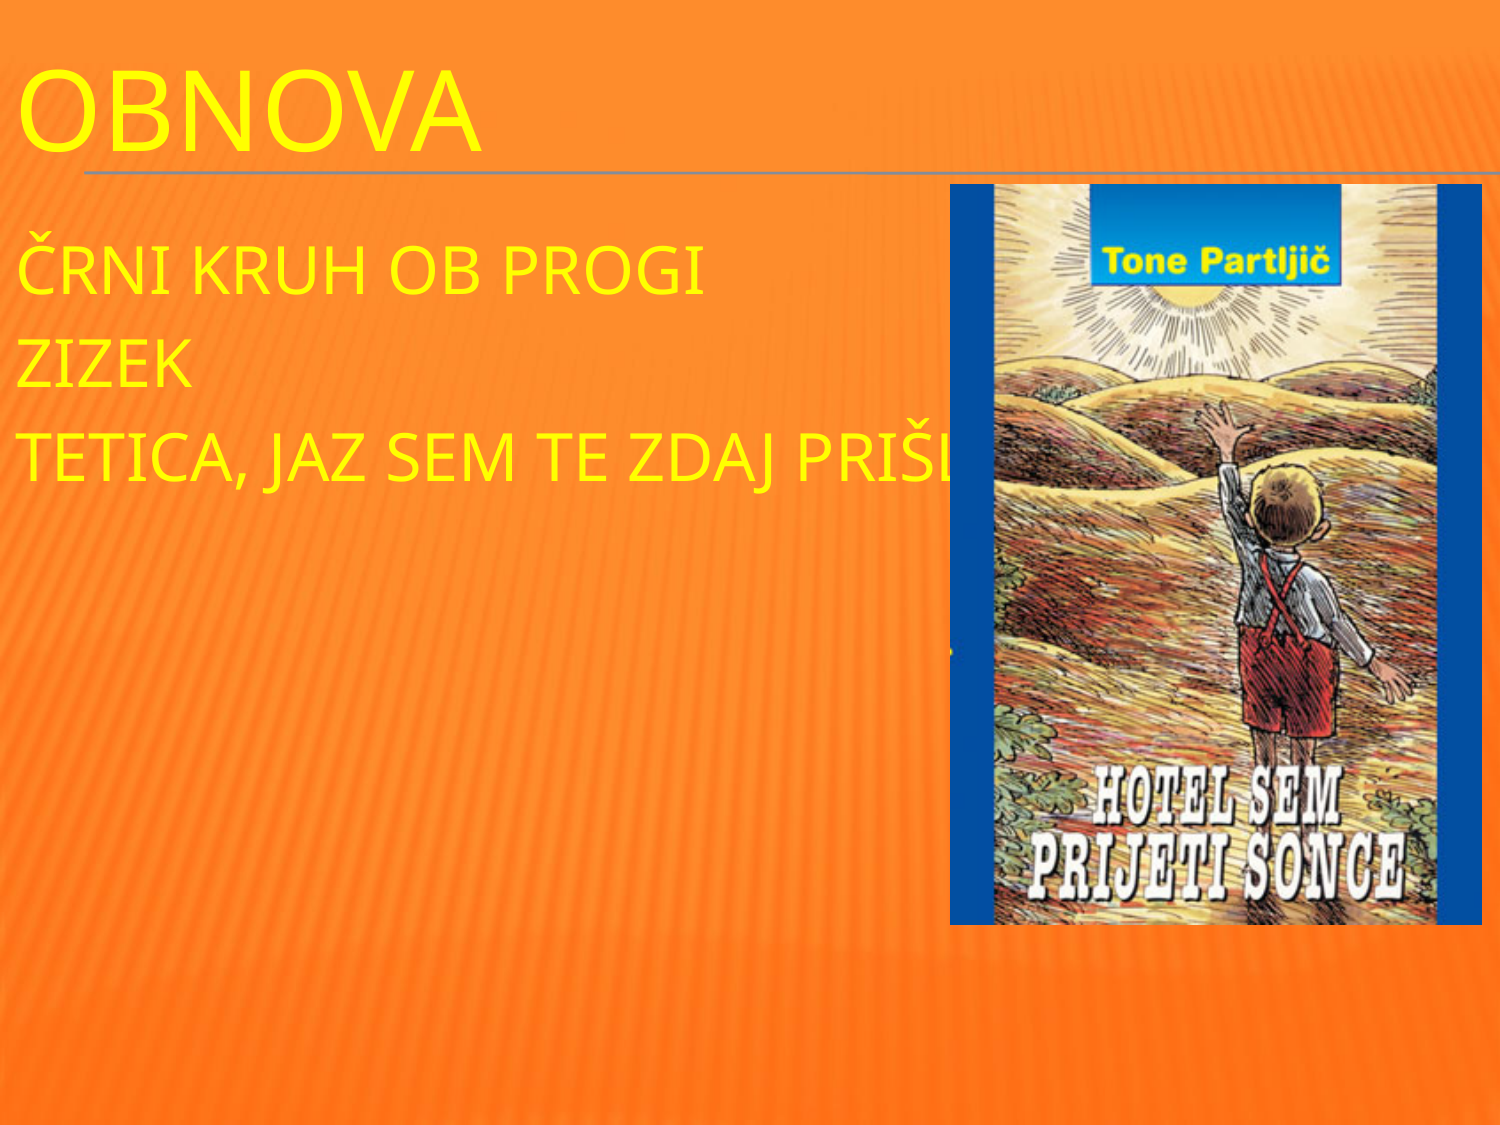

# OBNOVA
ČRNI KRUH OB PROGI
ZIZEK
TETICA, JAZ SEM TE ZDAJ PRIŠLA